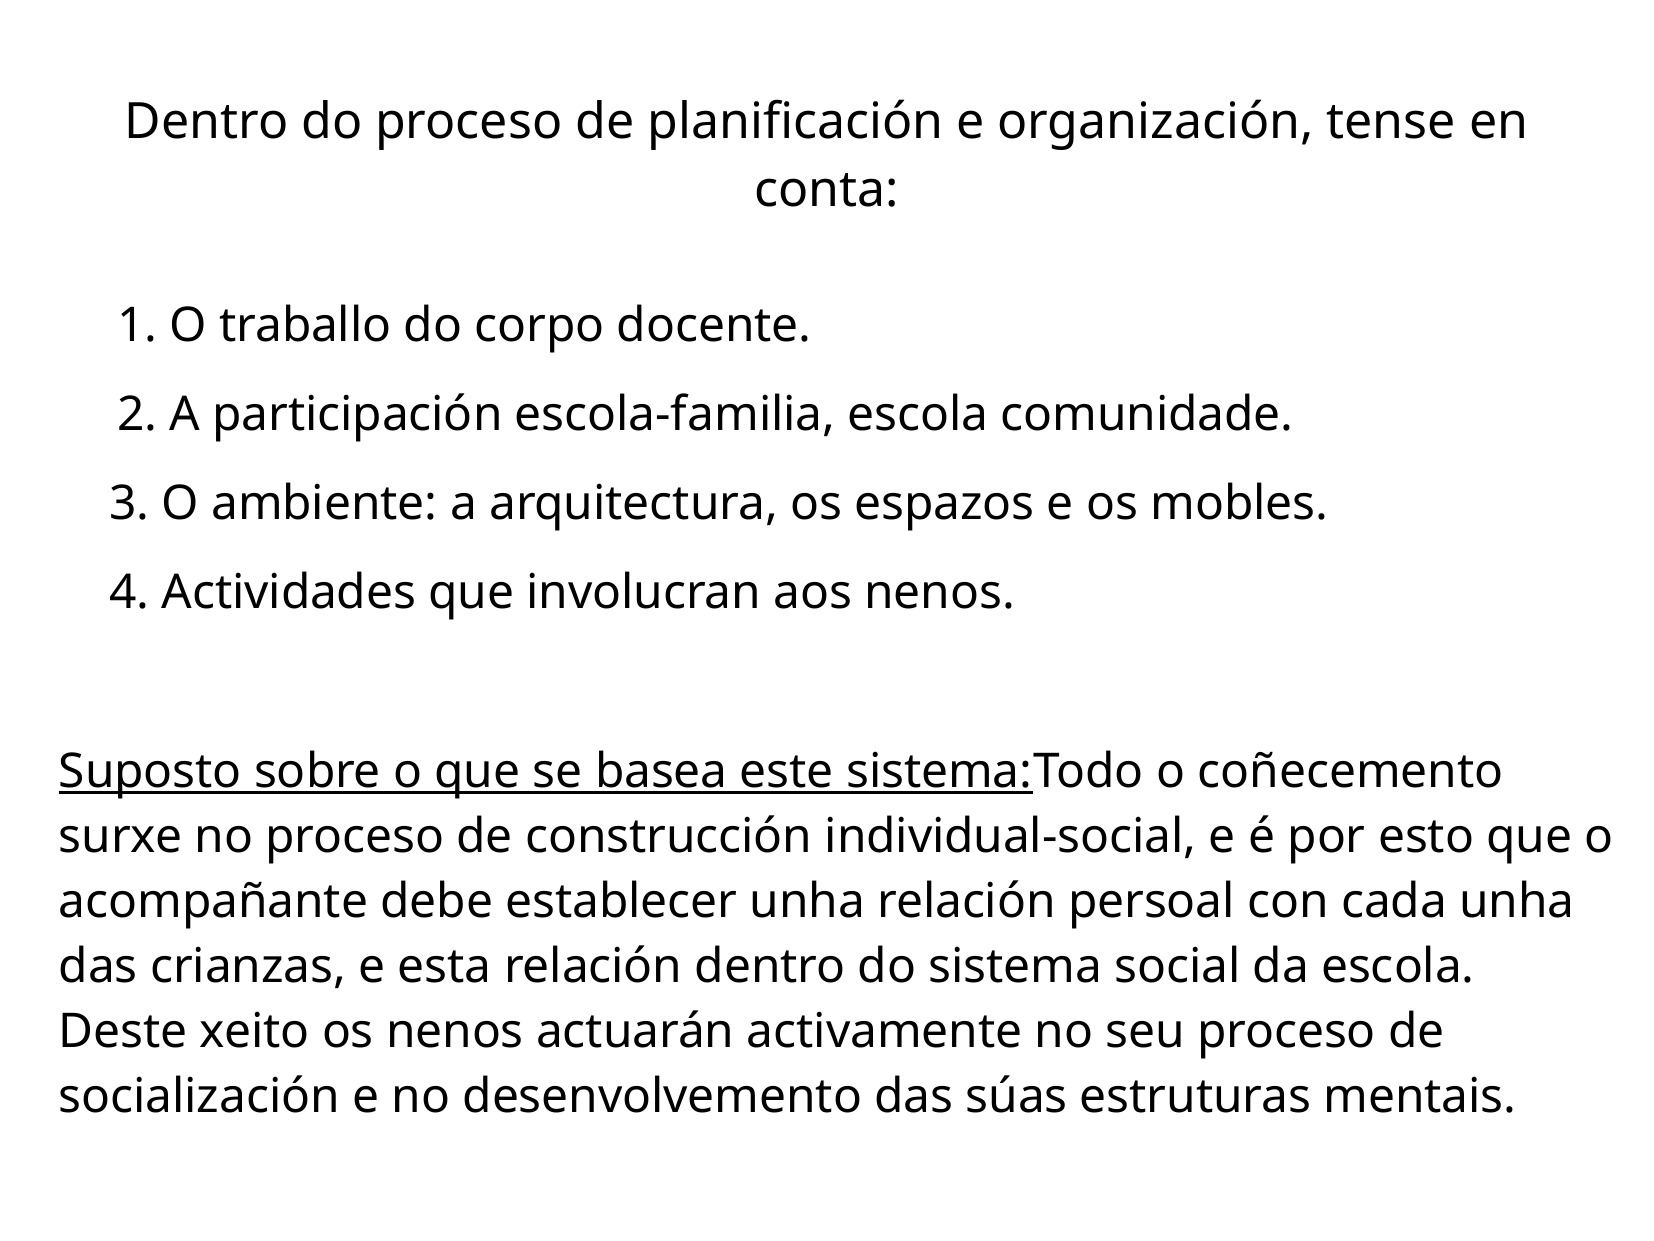

# Dentro do proceso de planificación e organización, tense en conta:
1. O traballo do corpo docente.
2. A participación escola-familia, escola comunidade.
 3. O ambiente: a arquitectura, os espazos e os mobles.
 4. Actividades que involucran aos nenos.
Suposto sobre o que se basea este sistema:Todo o coñecemento surxe no proceso de construcción individual-social, e é por esto que o acompañante debe establecer unha relación persoal con cada unha das crianzas, e esta relación dentro do sistema social da escola.
Deste xeito os nenos actuarán activamente no seu proceso de socialización e no desenvolvemento das súas estruturas mentais.